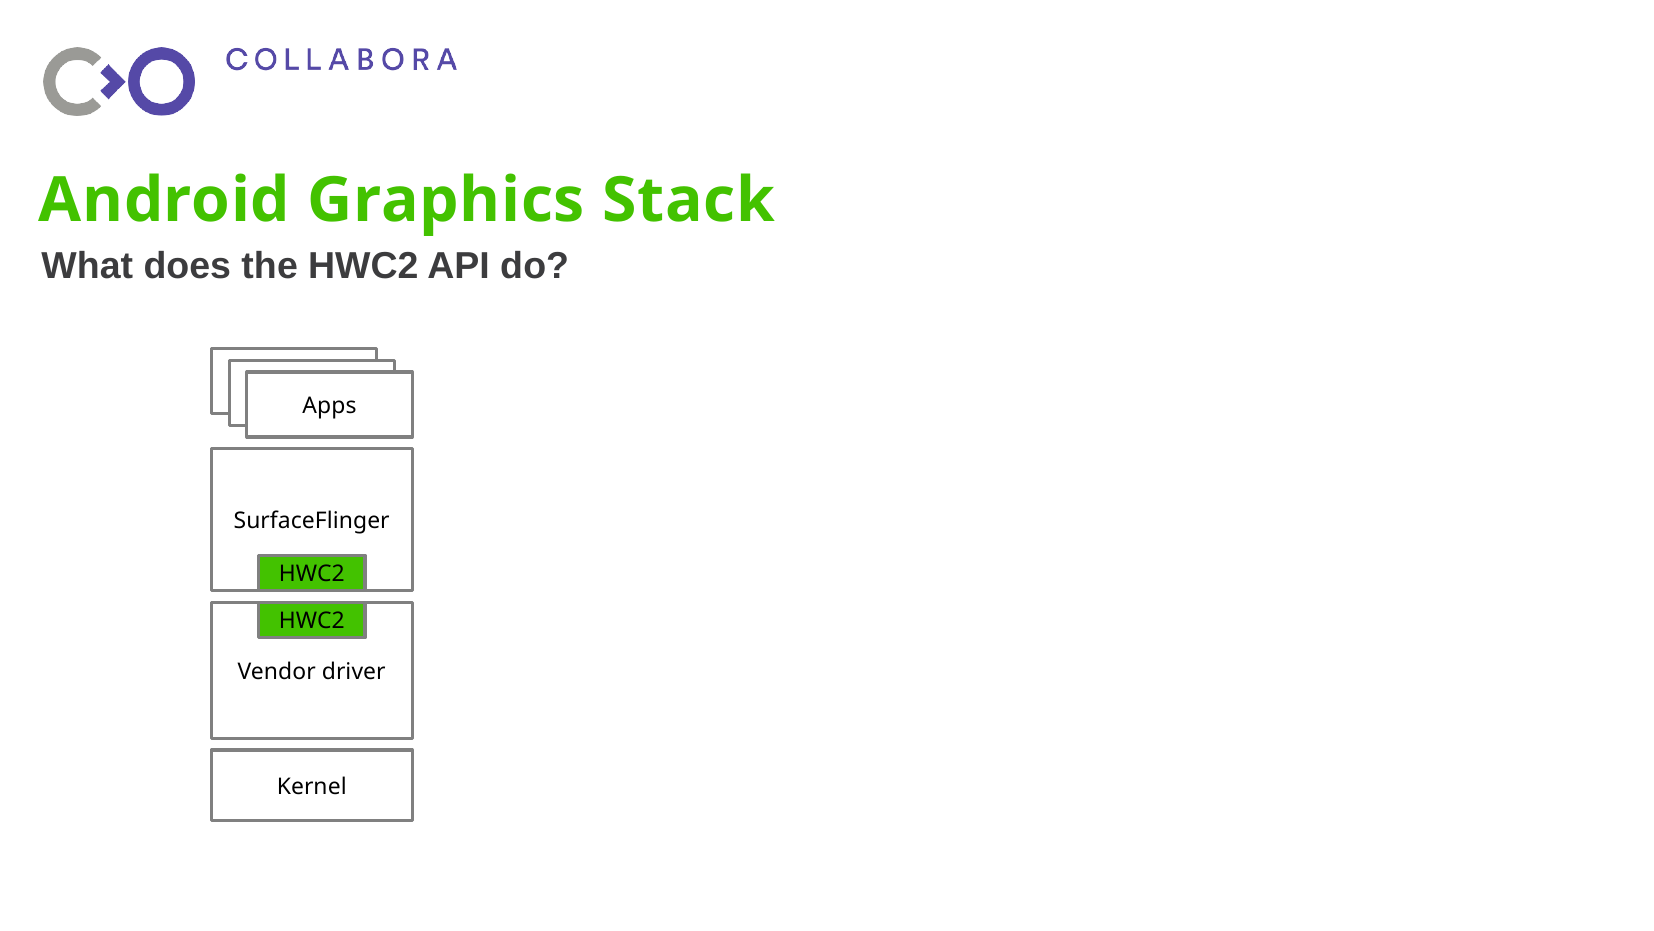

# Android Graphics Stack
What does the HWC2 API do?
Apps
SurfaceFlinger
HWC2
Vendor driver
HWC2
Kernel